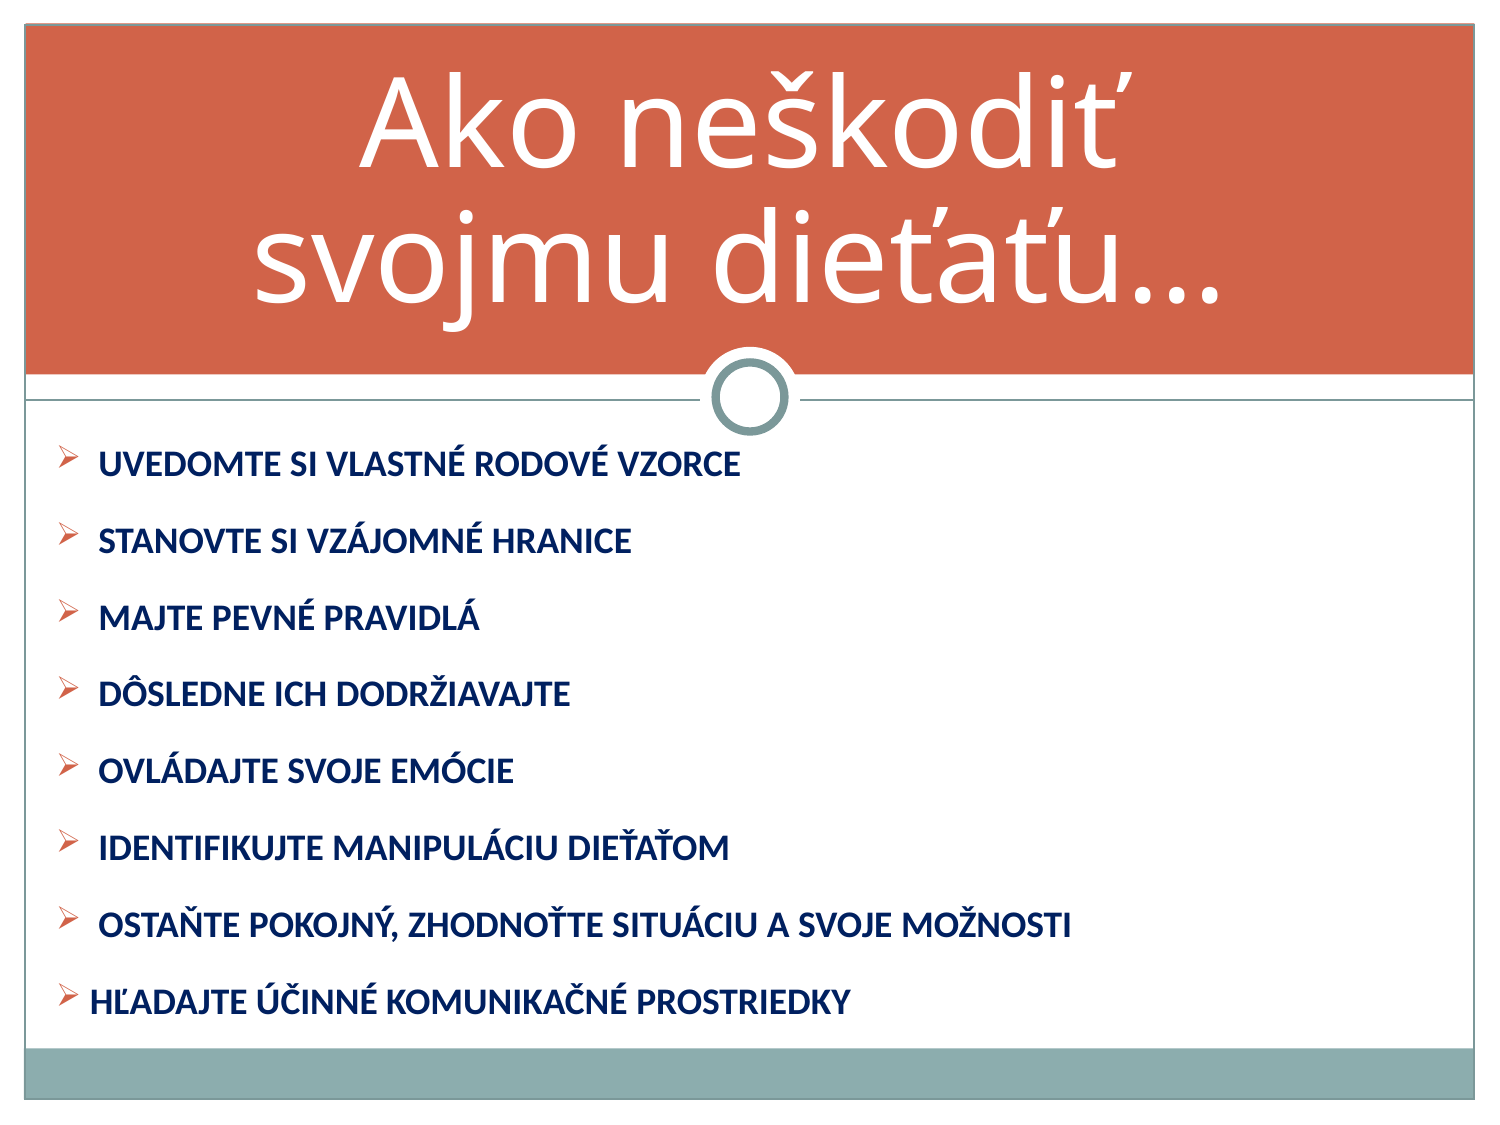

Ako neškodiť
svojmu dieťaťu...
# UVEDOMTE SI VLASTNÉ RODOVÉ VZORCE
 STANOVTE SI VZÁJOMNÉ HRANICE
 MAJTE PEVNÉ PRAVIDLÁ
 DÔSLEDNE ICH DODRŽIAVAJTE
 OVLÁDAJTE SVOJE EMÓCIE
 IDENTIFIKUJTE MANIPULÁCIU DIEŤAŤOM
 OSTAŇTE POKOJNÝ, ZHODNOŤTE SITUÁCIU A SVOJE MOŽNOSTI
 HĽADAJTE ÚČINNÉ KOMUNIKAČNÉ PROSTRIEDKY